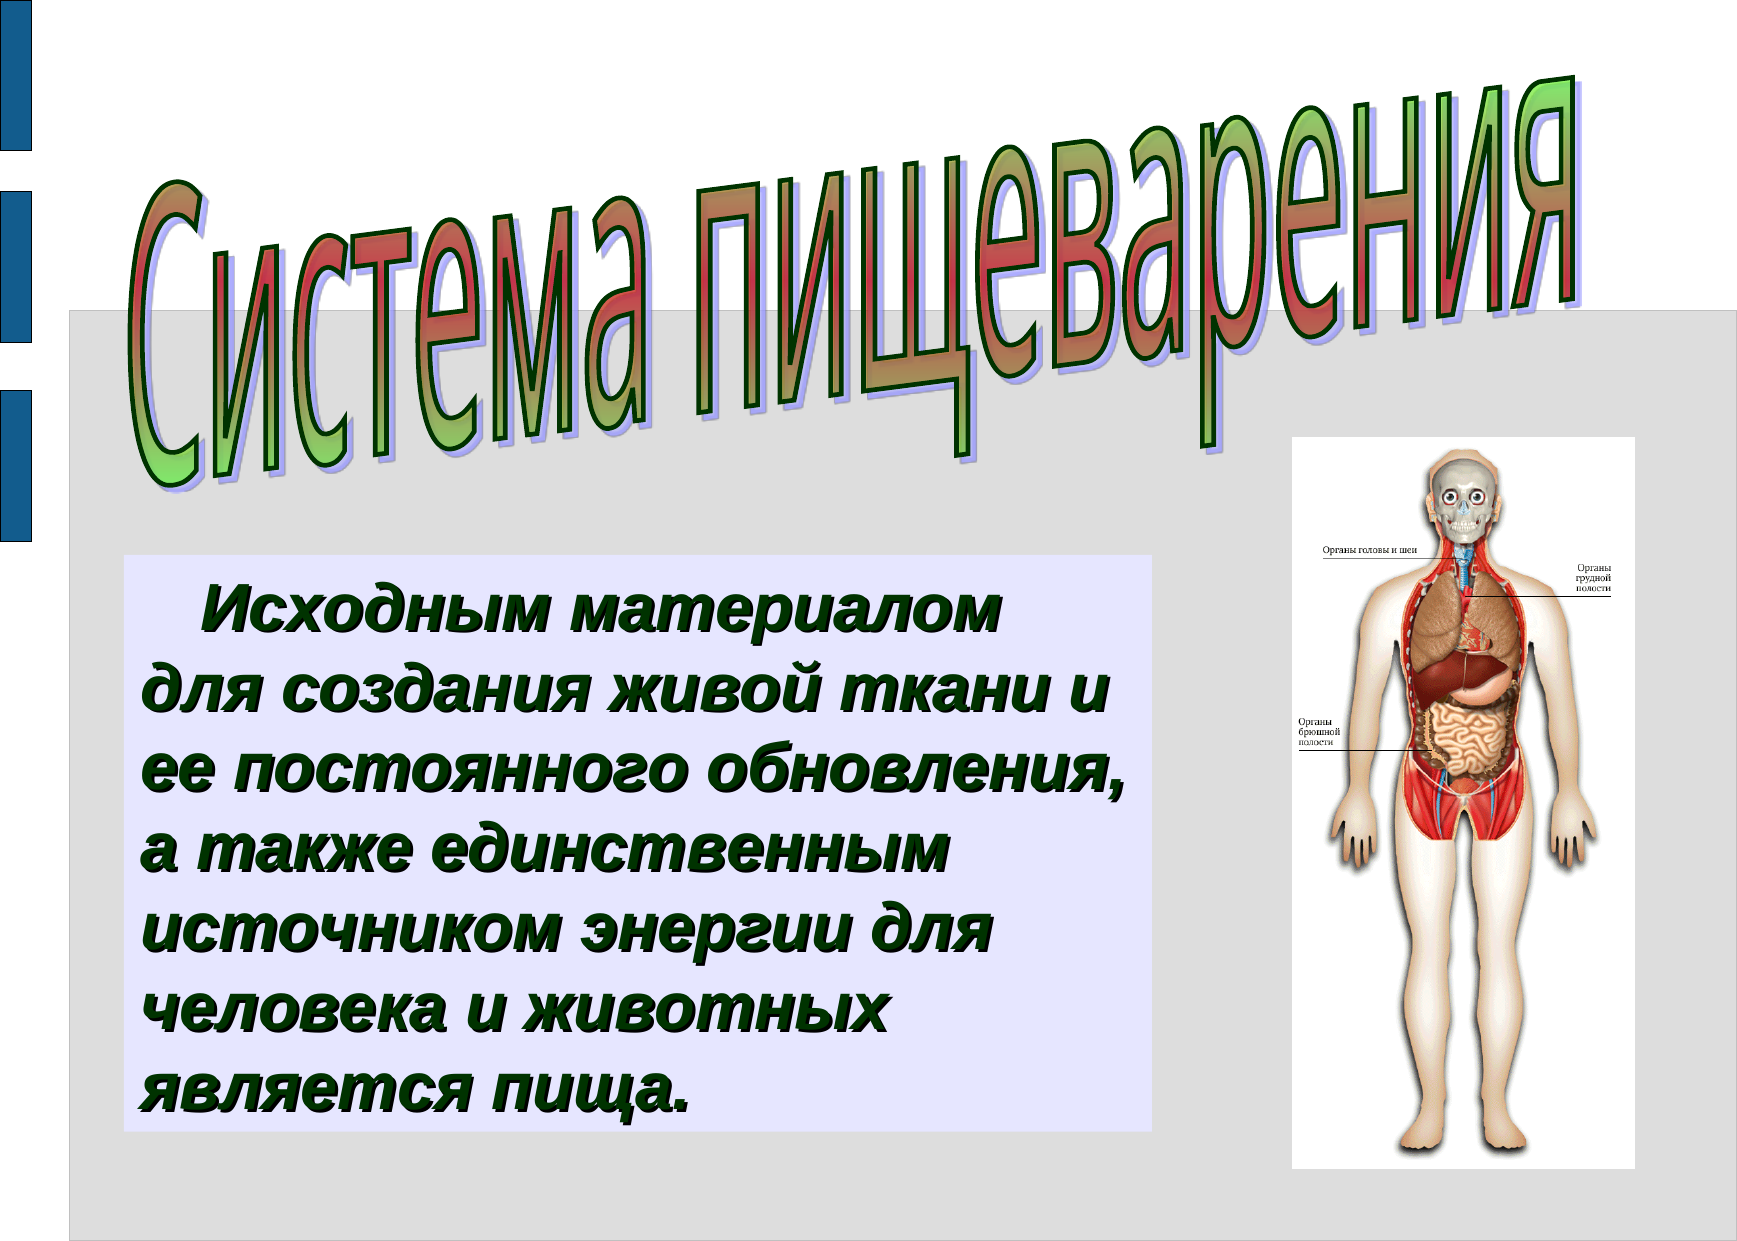

Система пищеварения
Исходным материалом для создания живой ткани и ее постоянного обновления, а также единственным источником энергии для человека и животных является пища.